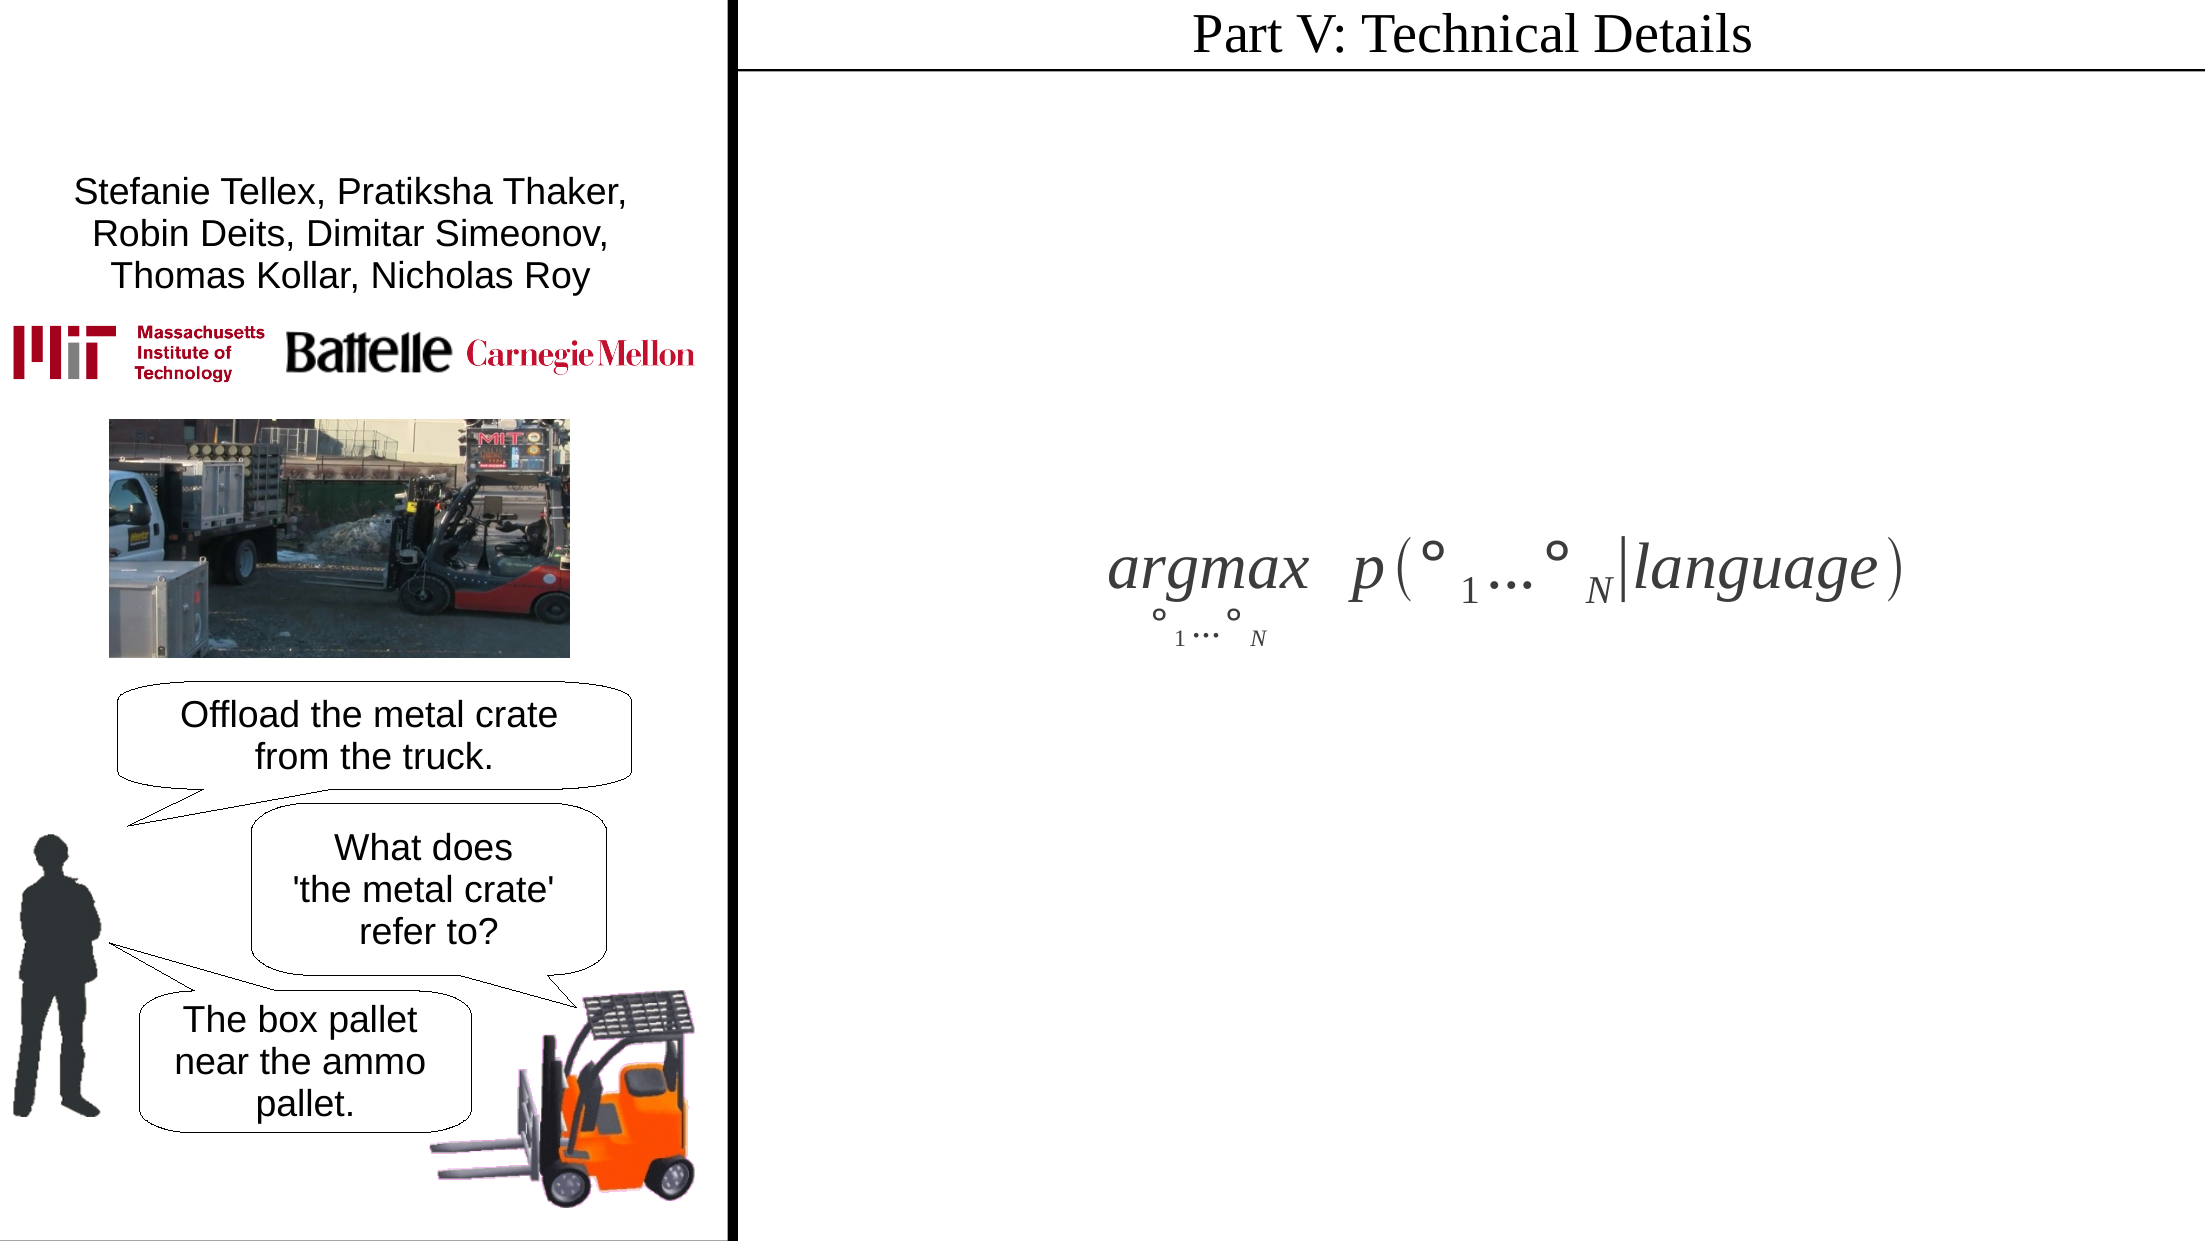

# Part V: Technical Details
Toward Information Theoretic Human-Robot Dialog
How do we factor the model?
Stefanie Tellex, Pratiksha Thaker, Robin Deits, Dimitar Simeonov, Thomas Kollar, Nicholas Roy
Offload the metal crate
from the truck.
Factor the model according to the hierarchical and sequential syntactic structure of the natural language command.
What does
'the metal crate'
refer to?
“Go to the pallet on the truck.”
The box pallet
near the ammo
pallet.